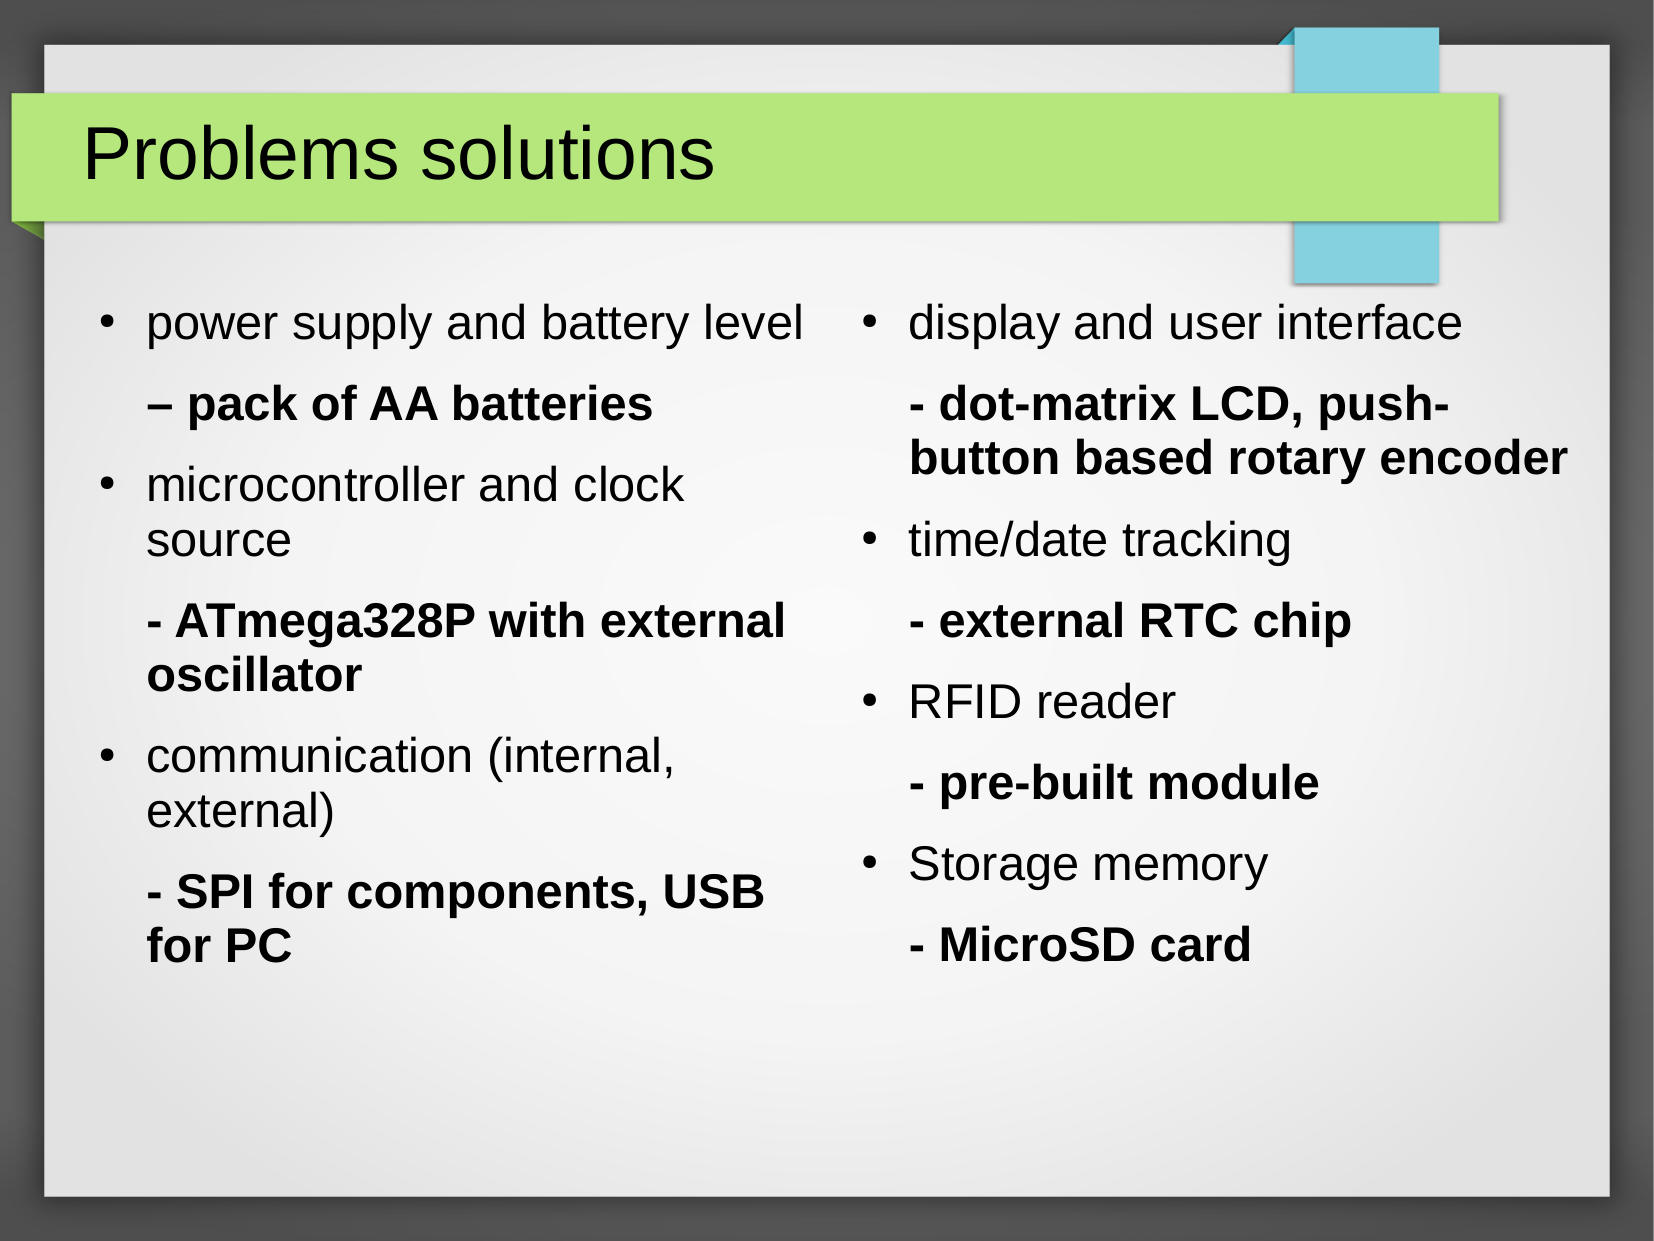

# Problems solutions
power supply and battery level
– pack of AA batteries
microcontroller and clock source
- ATmega328P with external oscillator
communication (internal, external)
- SPI for components, USB for PC
display and user interface
- dot-matrix LCD, push-button based rotary encoder
time/date tracking
- external RTC chip
RFID reader
- pre-built module
Storage memory
- MicroSD card